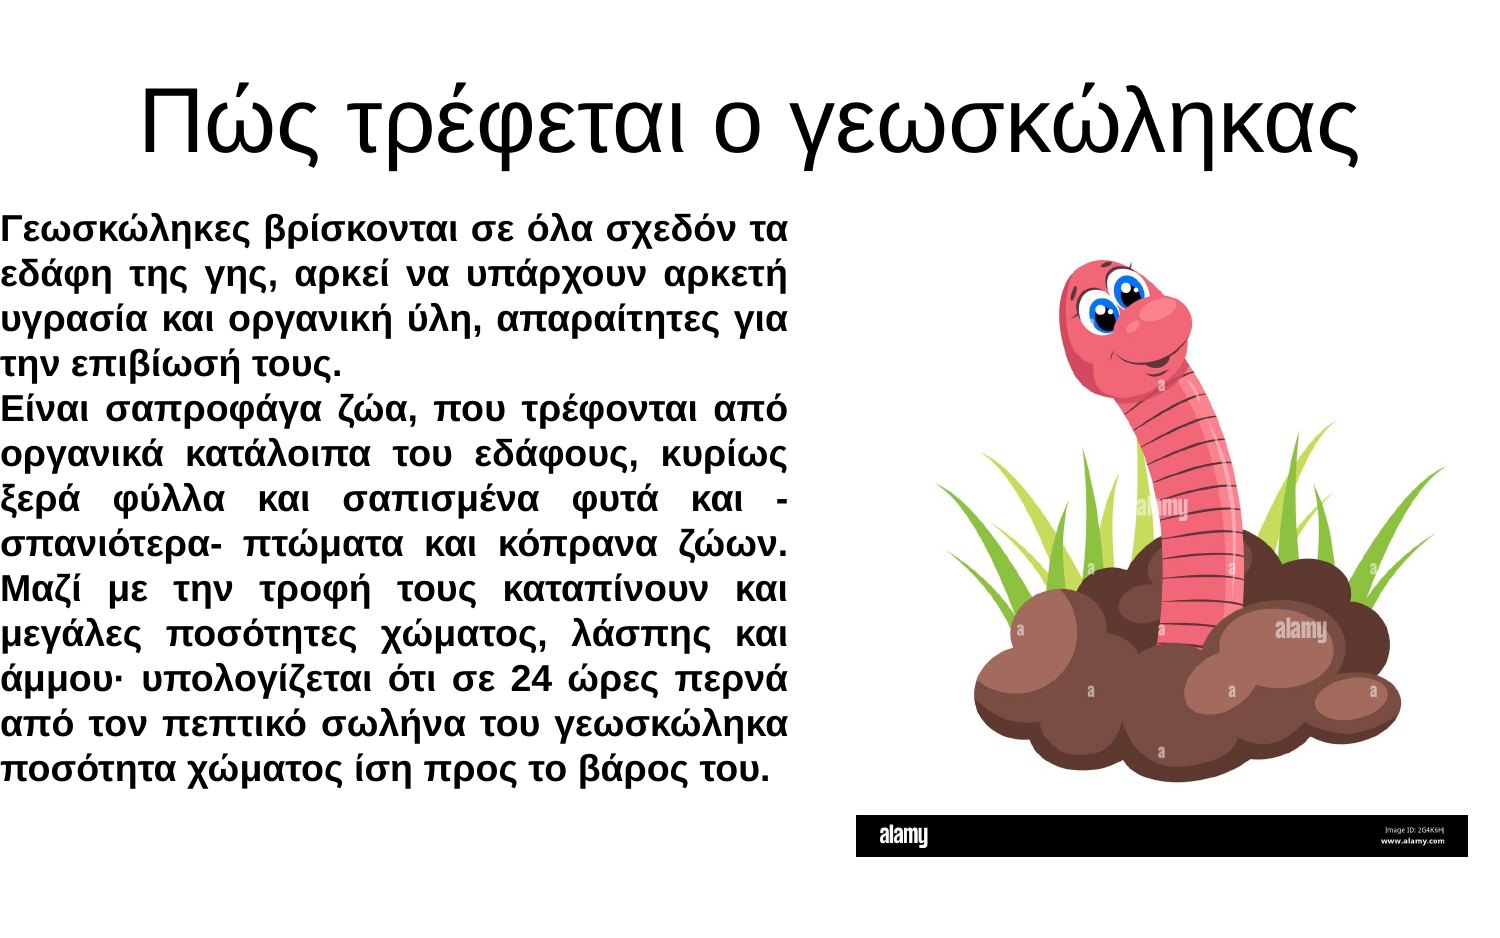

# Πώς τρέφεται ο γεωσκώληκας
Γεωσκώληκες βρίσκονται σε όλα σχεδόν τα εδάφη της γης, αρκεί να υπάρχουν αρκετή υγρασία και οργανική ύλη, απαραίτητες για την επιβίωσή τους.
Είναι σαπροφάγα ζώα, που τρέφονται από οργανικά κατάλοιπα του εδάφους, κυρίως ξερά φύλλα και σαπισμένα φυτά και -σπανιότερα- πτώματα και κόπρανα ζώων. Μαζί με την τροφή τους καταπίνουν και μεγάλες ποσότητες χώματος, λάσπης και άμμου· υπολογίζεται ότι σε 24 ώρες περνά από τον πεπτικό σωλήνα του γεωσκώληκα ποσότητα χώματος ίση προς το βάρος του.